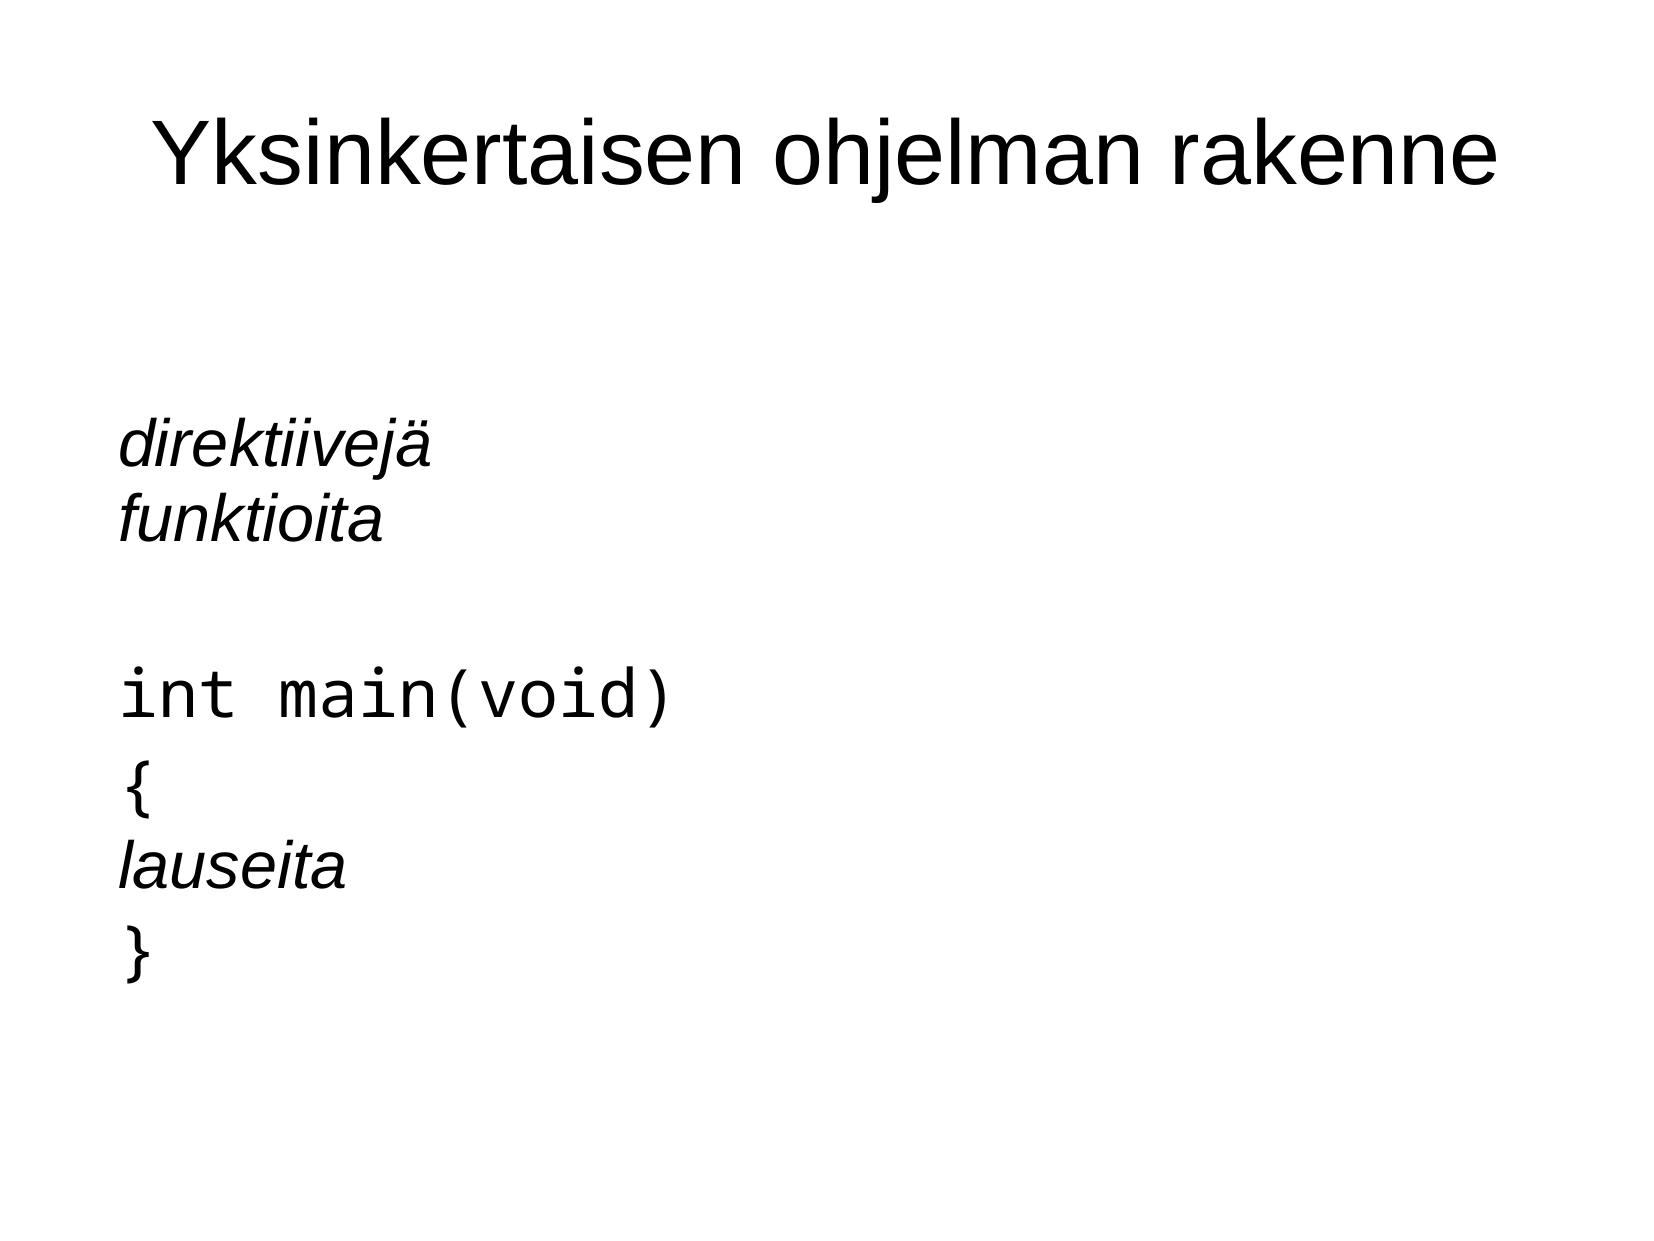

# Yksinkertaisen ohjelman rakenne
direktiivejä
funktioita
int main(void)
{
lauseita
}